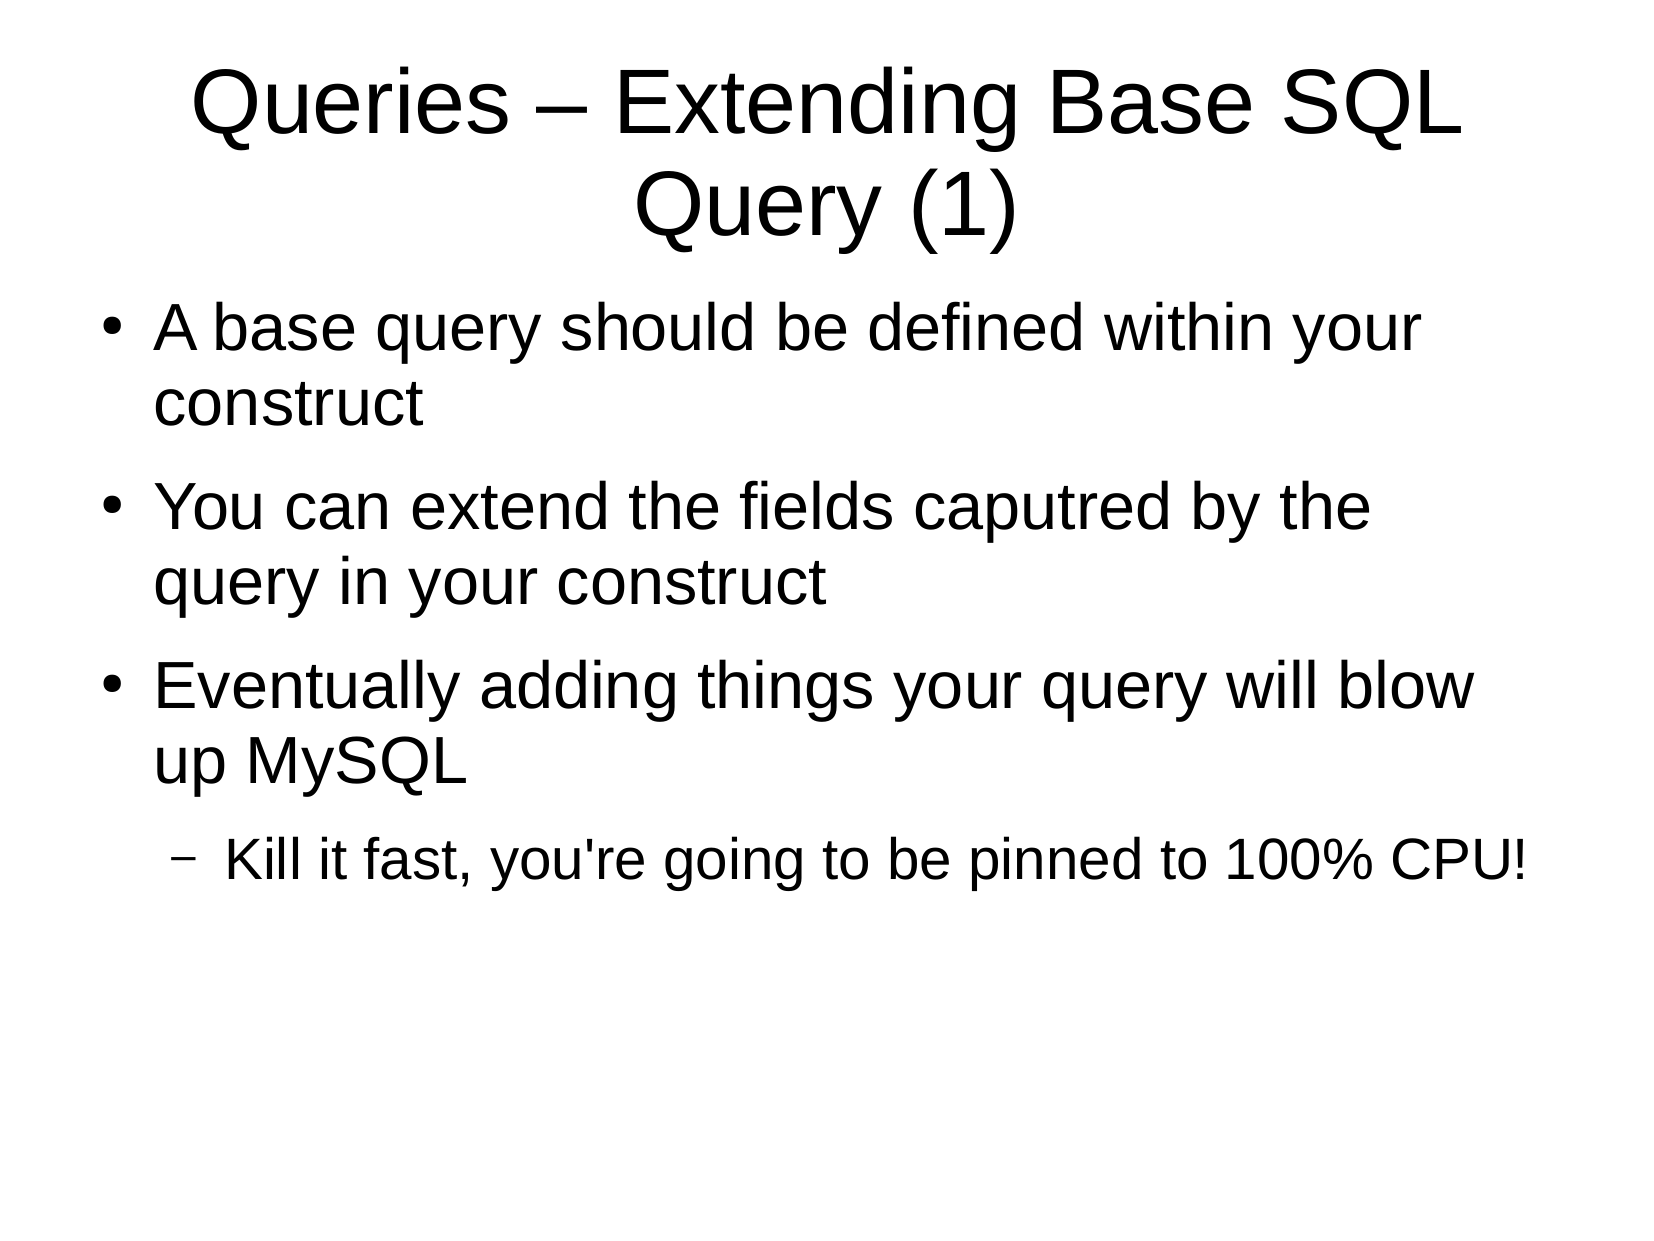

# Queries – Extending Base SQL Query (1)
A base query should be defined within your construct
You can extend the fields caputred by the query in your construct
Eventually adding things your query will blow up MySQL
Kill it fast, you're going to be pinned to 100% CPU!